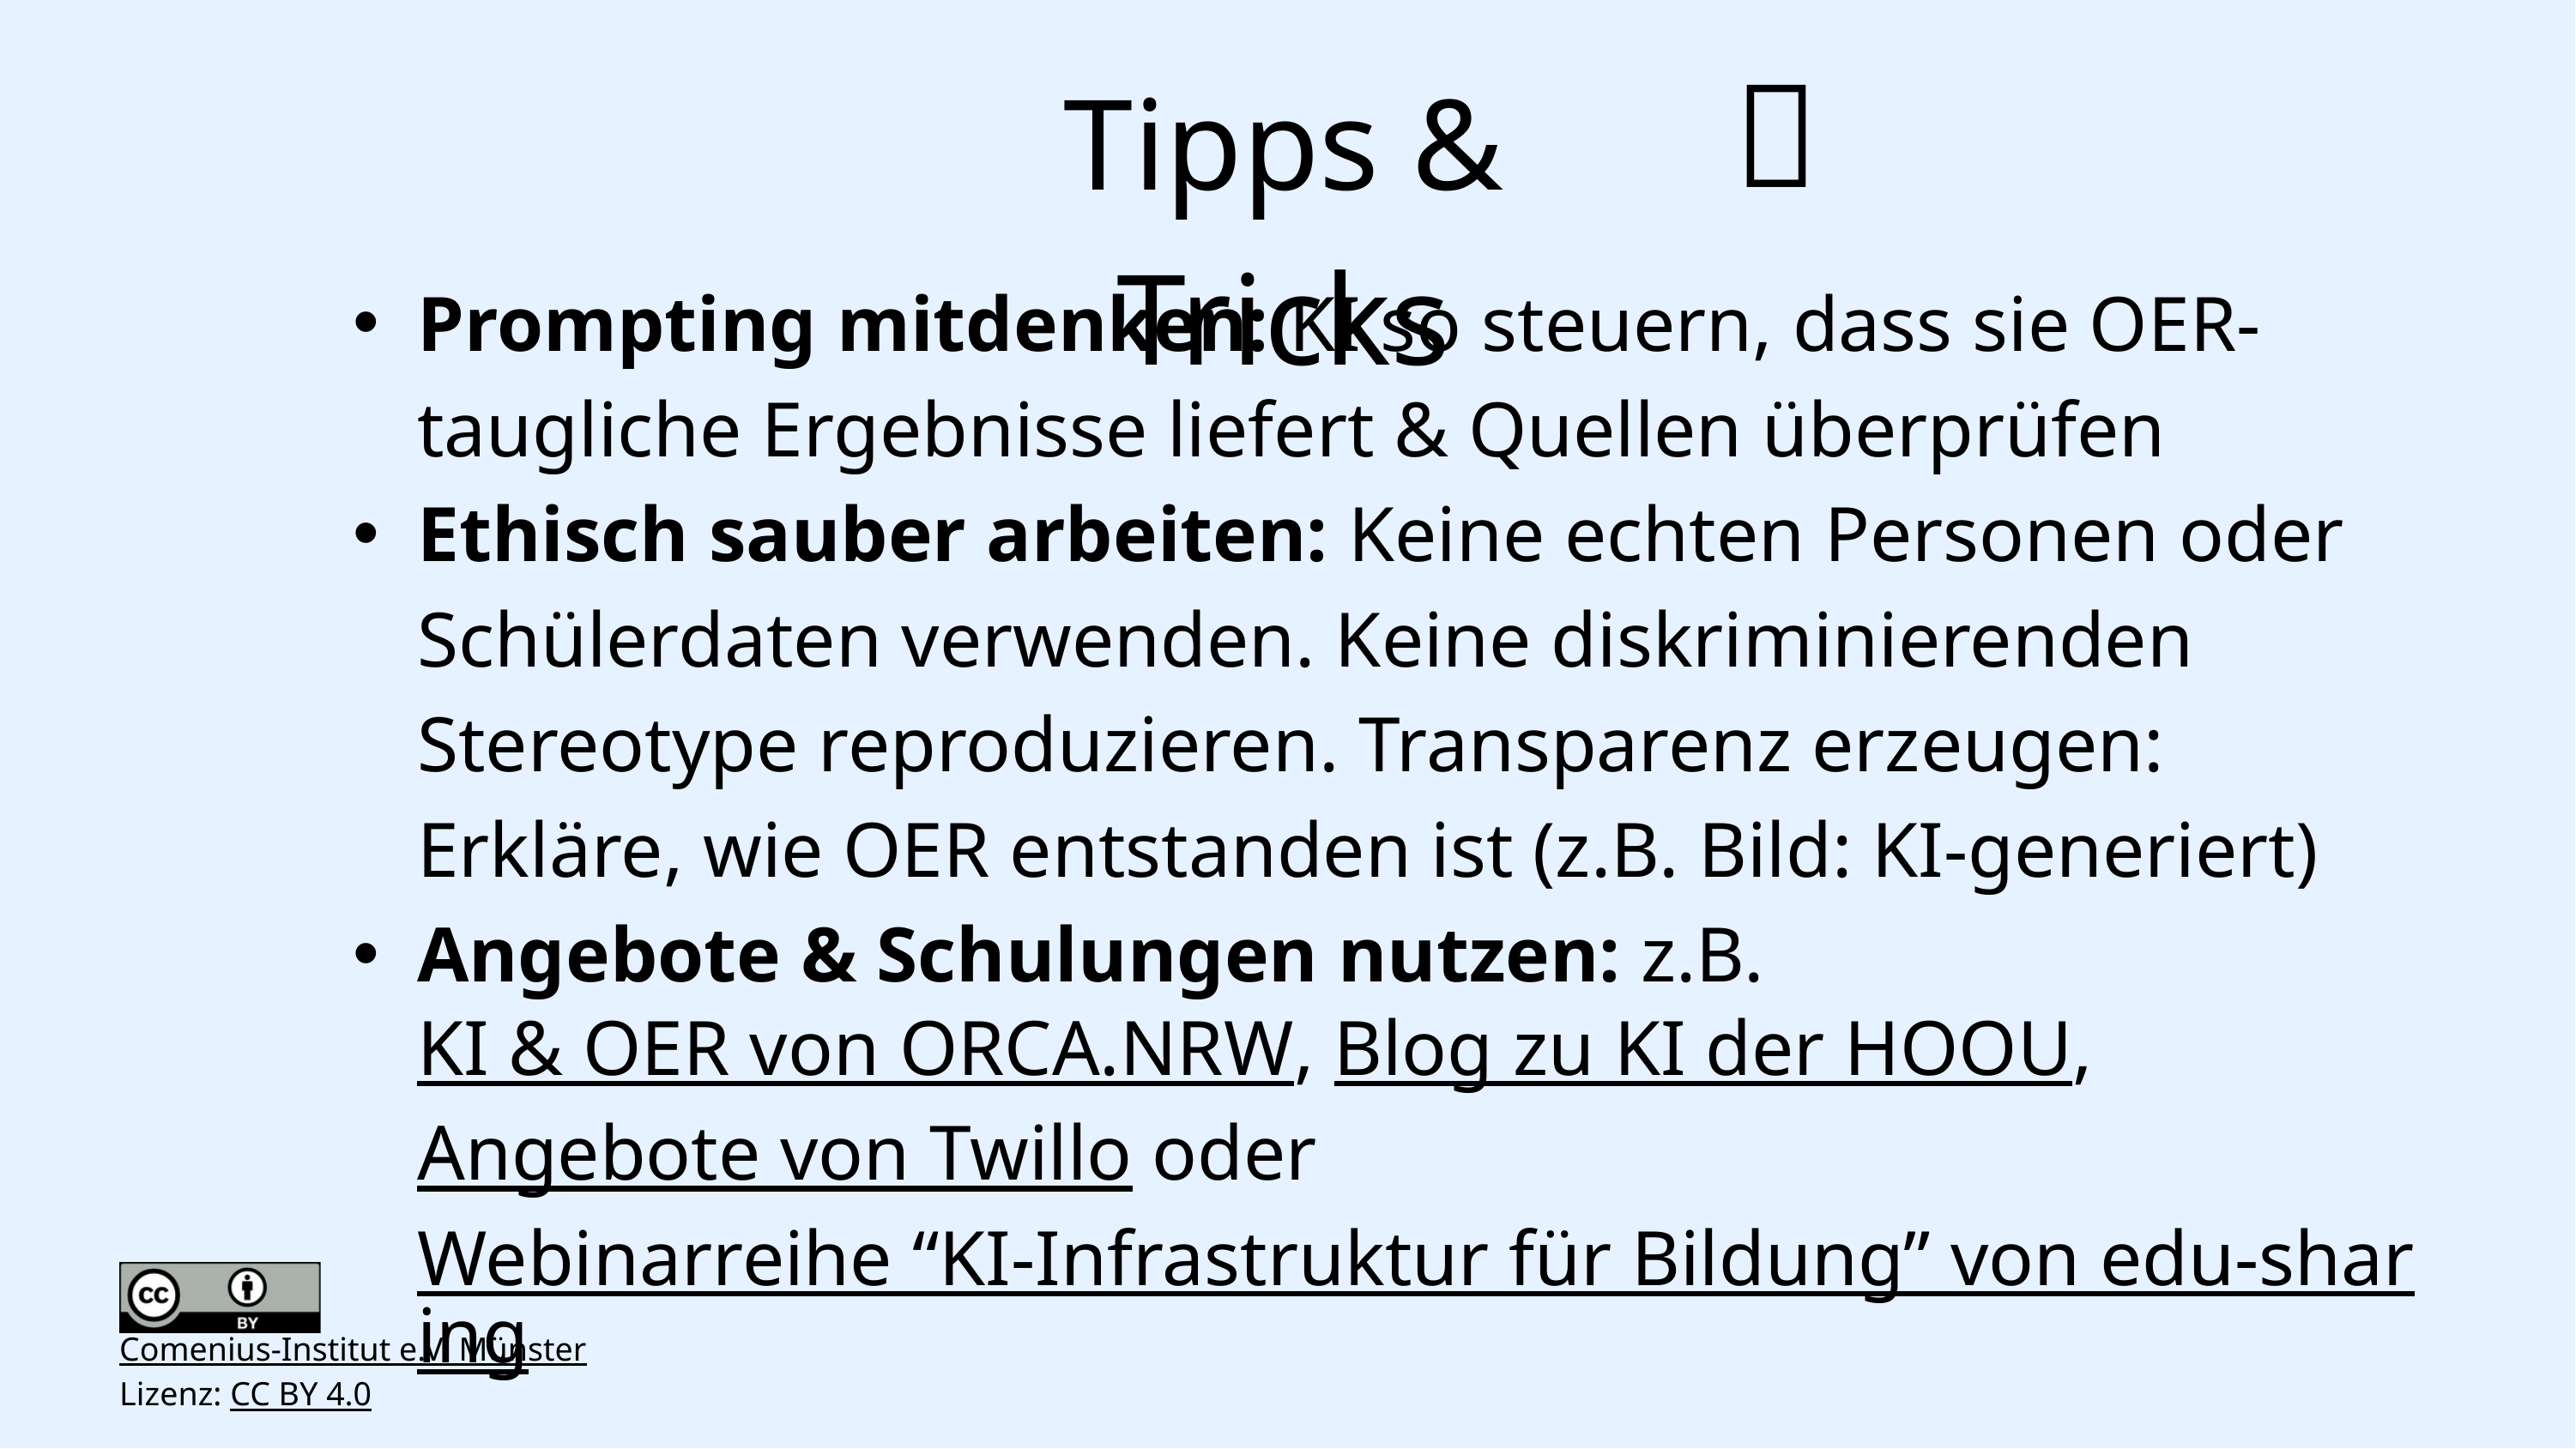

💡
Tipps & Tricks
Prompting mitdenken: KI so steuern, dass sie OER-taugliche Ergebnisse liefert & Quellen überprüfen
Ethisch sauber arbeiten: Keine echten Personen oder Schülerdaten verwenden. Keine diskriminierenden Stereotype reproduzieren. Transparenz erzeugen: Erkläre, wie OER entstanden ist (z.B. Bild: KI-generiert)
Angebote & Schulungen nutzen: z.B. KI & OER von ORCA.NRW, Blog zu KI der HOOU, Angebote von Twillo oder Webinarreihe “KI-Infrastruktur für Bildung” von edu-sharing
Comenius-Institut e.V. Münster
Lizenz: CC BY 4.0